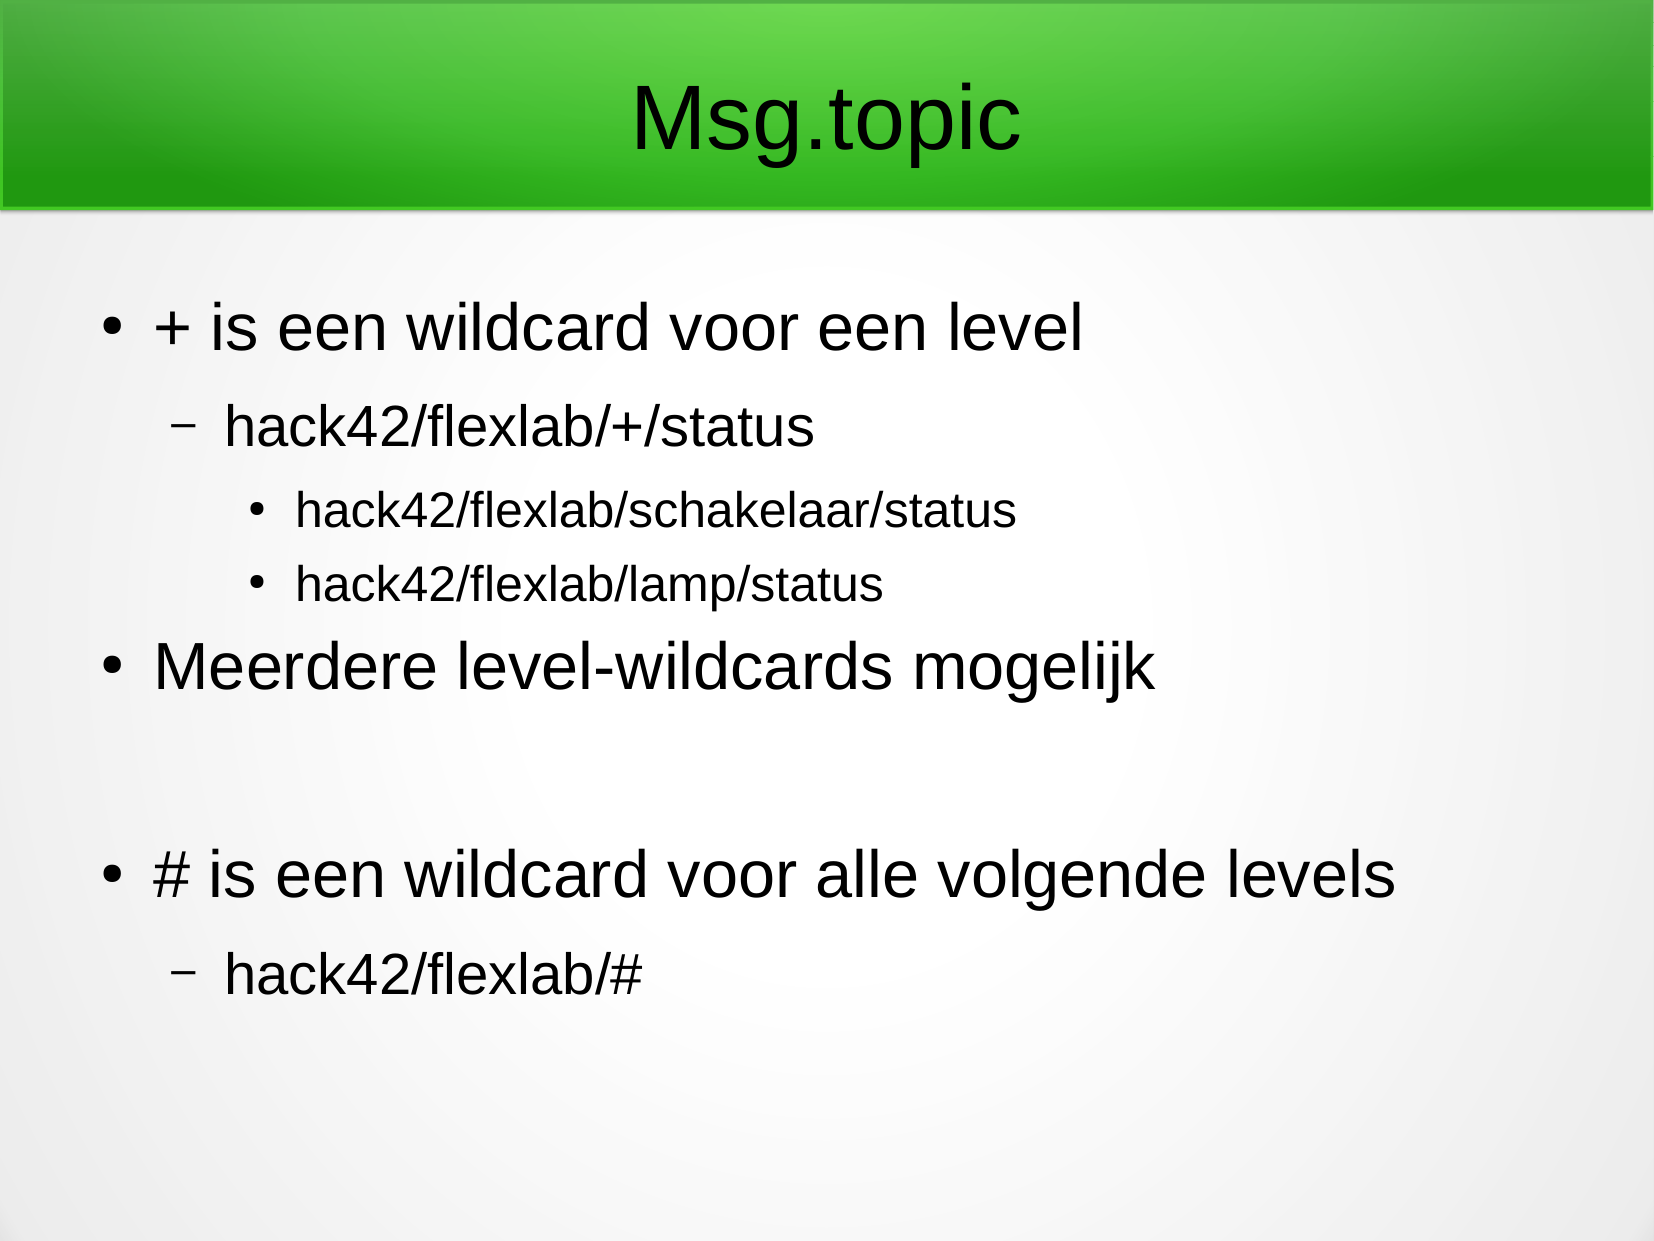

# Msg.topic
+ is een wildcard voor een level
hack42/flexlab/+/status
hack42/flexlab/schakelaar/status
hack42/flexlab/lamp/status
Meerdere level-wildcards mogelijk
# is een wildcard voor alle volgende levels
hack42/flexlab/#